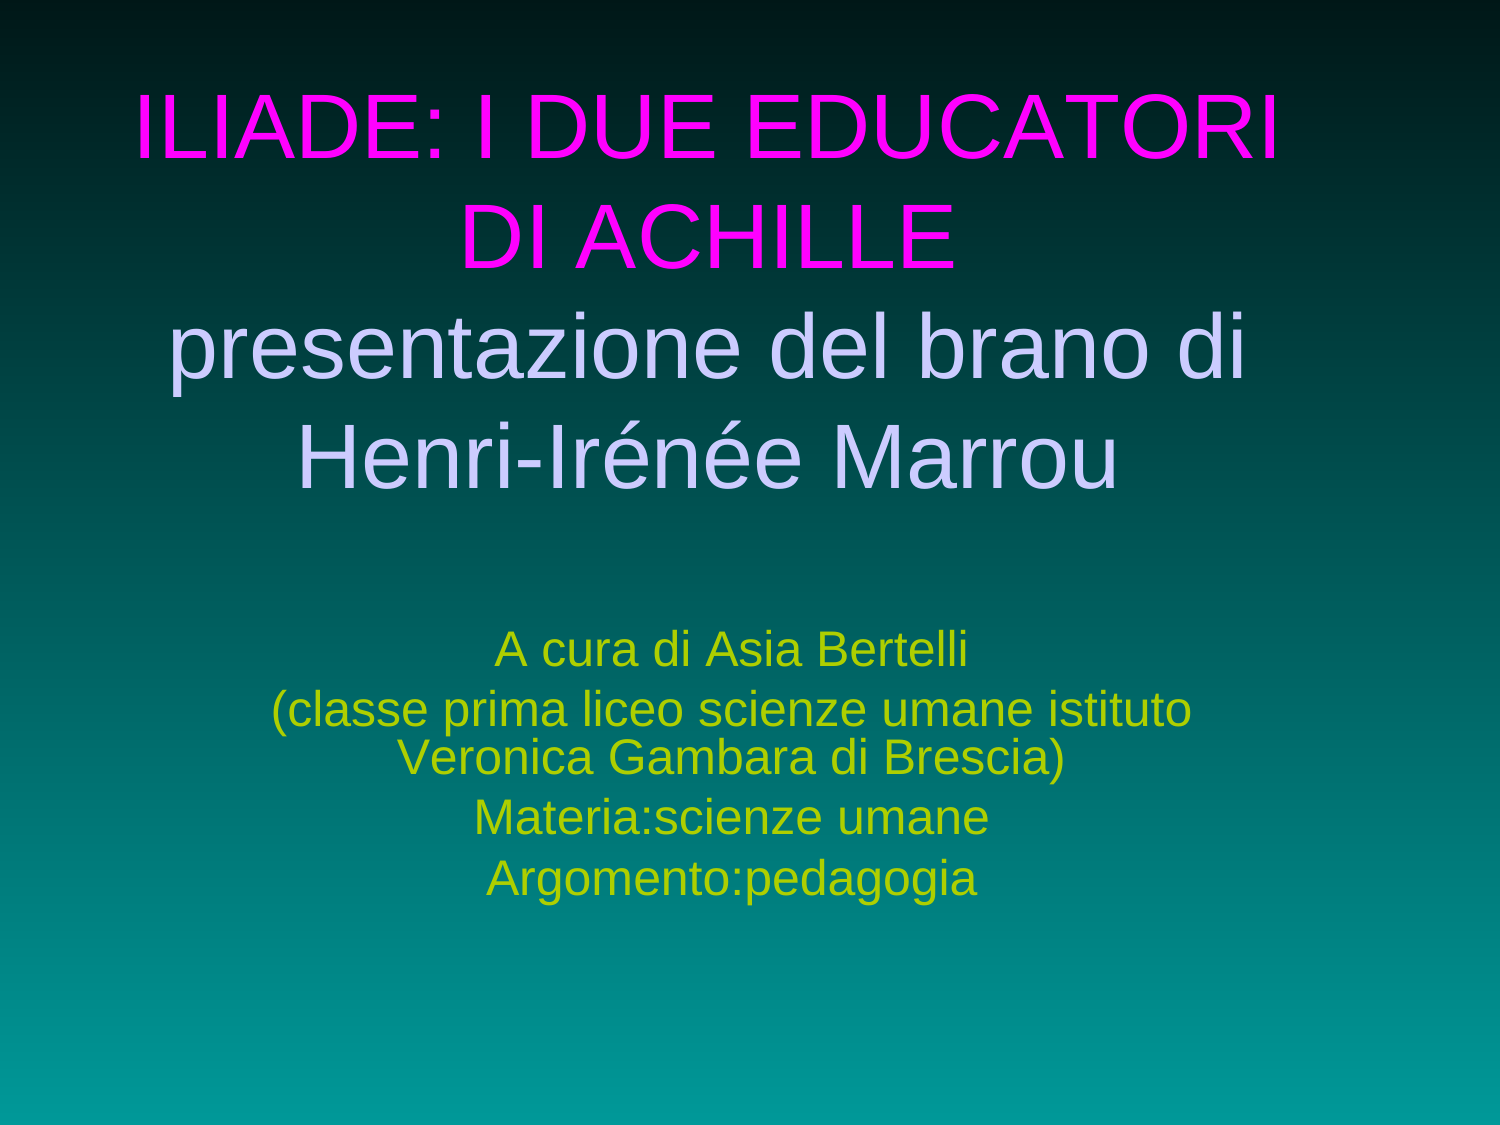

# ILIADE: I DUE EDUCATORI DI ACHILLE presentazione del brano di Henri-Irénée Marrou
A cura di Asia Bertelli
(classe prima liceo scienze umane istituto Veronica Gambara di Brescia)
Materia:scienze umane
Argomento:pedagogia